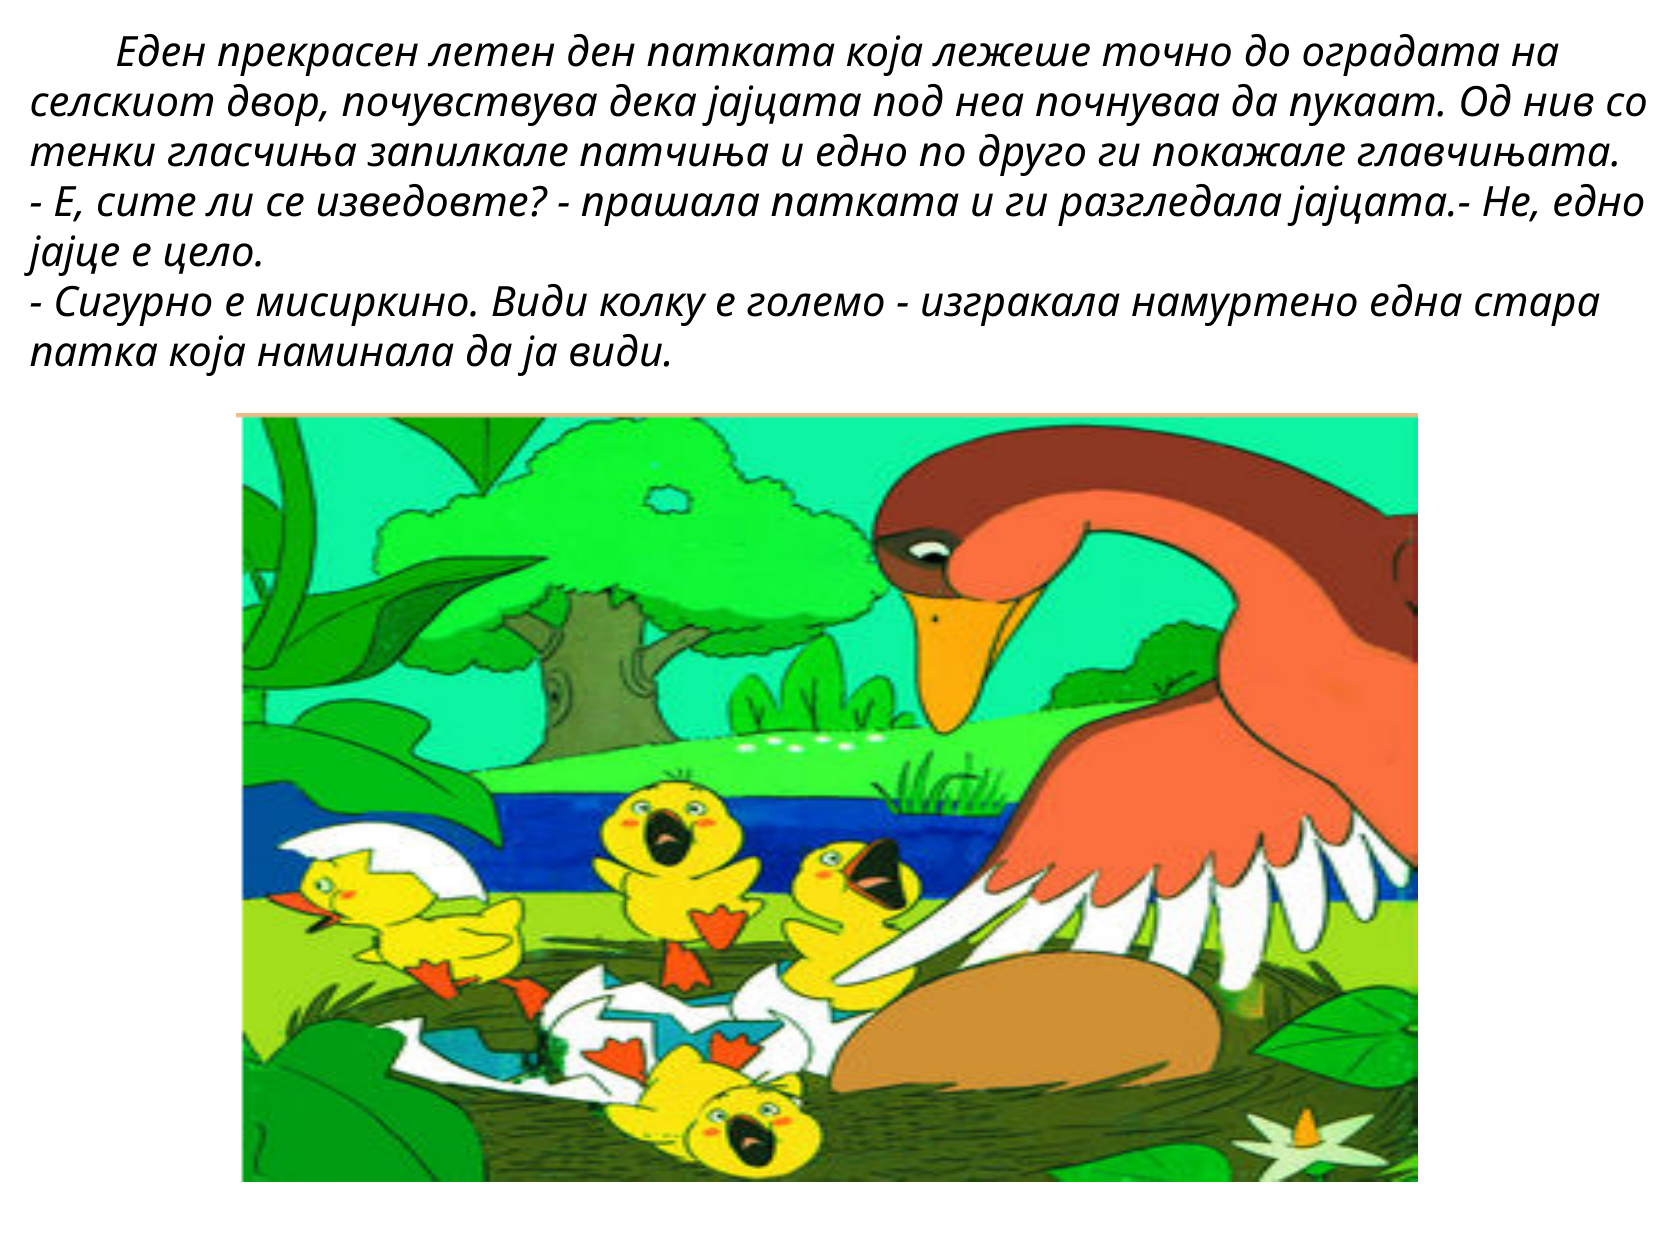

# Еден прекрасен летен ден патката која лежеше точно до оградата на селскиот двор, почувствува дека јајцата под неа почнуваа да пукаат. Од нив со тенки гласчиња запилкале патчиња и едно по друго ги покажале главчињата.  - Е, сите ли се изведовте? - прашала патката и ги разгледала јајцата.- Не, едно јајце е цело.  - Сигурно е мисиркино. Види колку е големо - изгракала намуртено една стара патка која наминала да ја види.